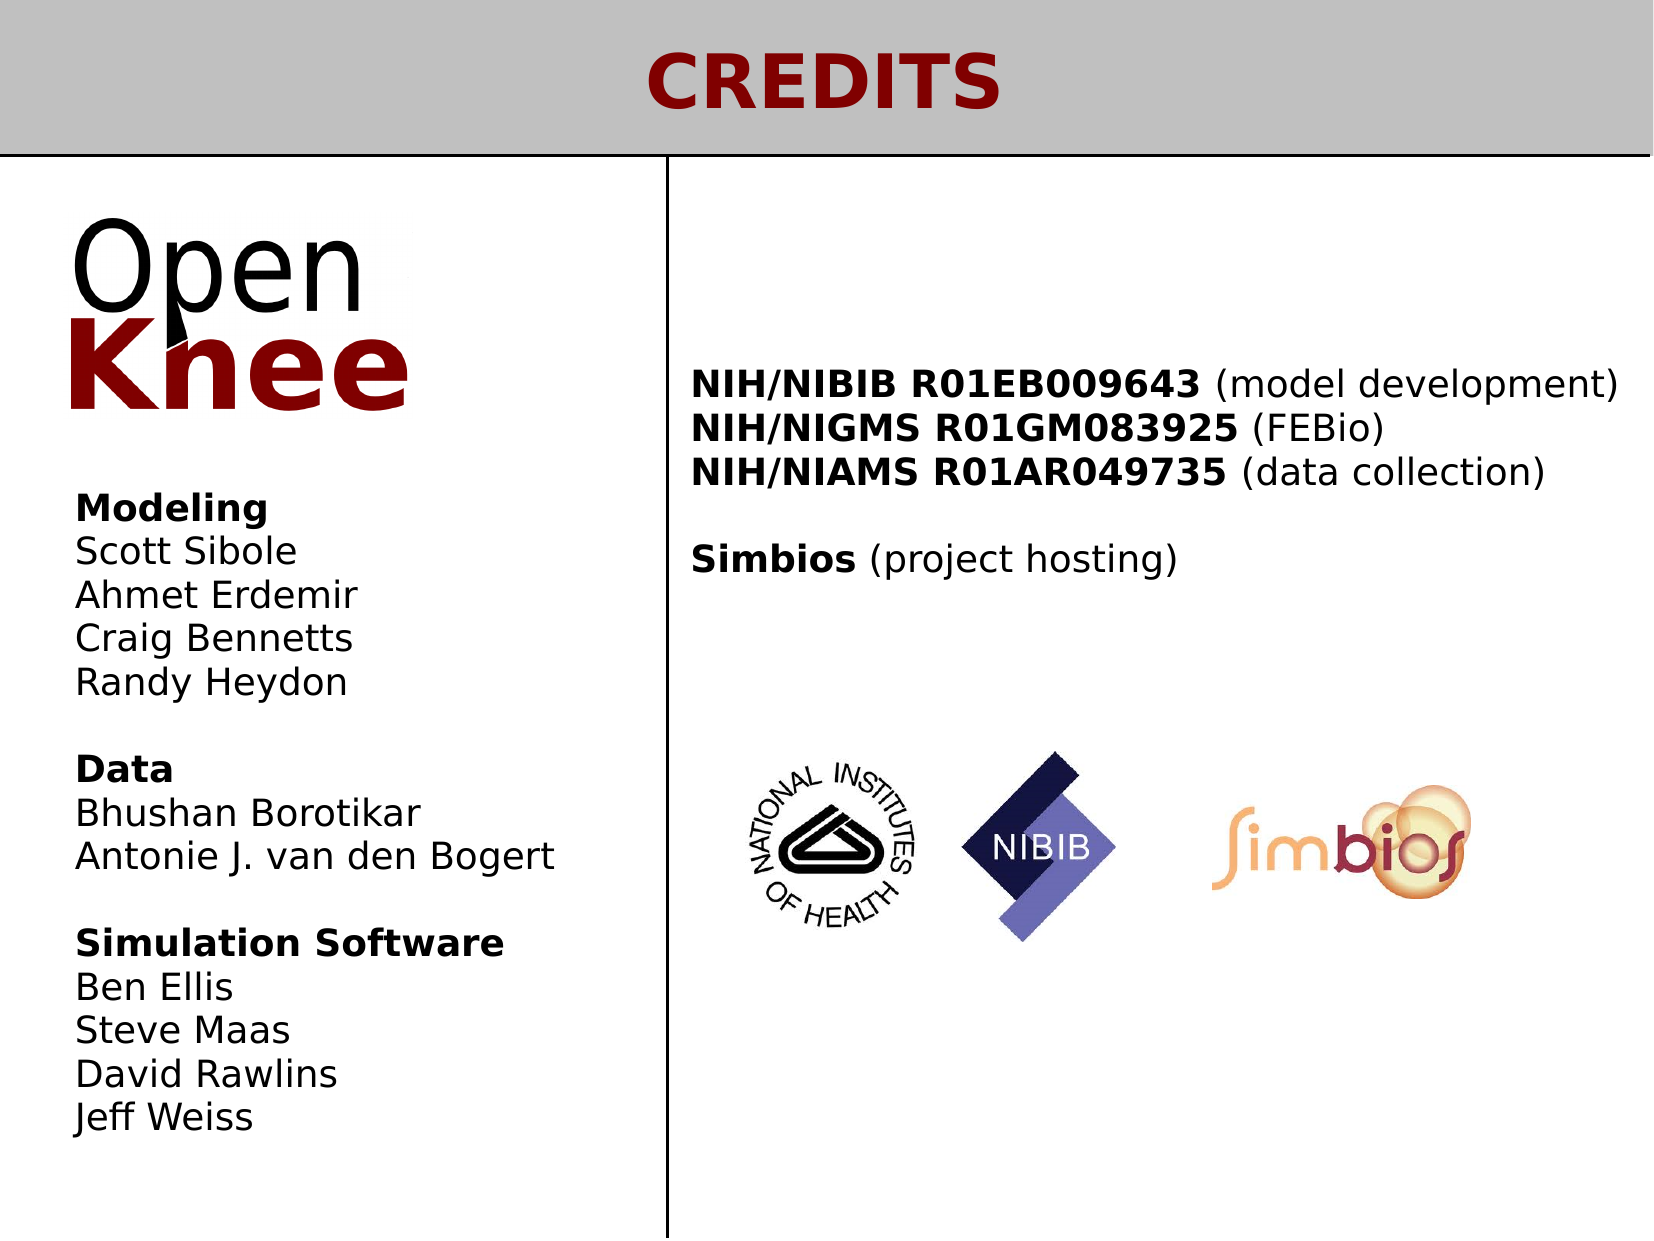

CREDITS
NIH/NIBIB R01EB009643 (model development)
NIH/NIGMS R01GM083925 (FEBio)
NIH/NIAMS R01AR049735 (data collection)
Simbios (project hosting)
Modeling
Scott Sibole
Ahmet Erdemir
Craig Bennetts
Randy Heydon
Data
Bhushan Borotikar
Antonie J. van den Bogert
Simulation Software
Ben Ellis
Steve Maas
David Rawlins
Jeff Weiss